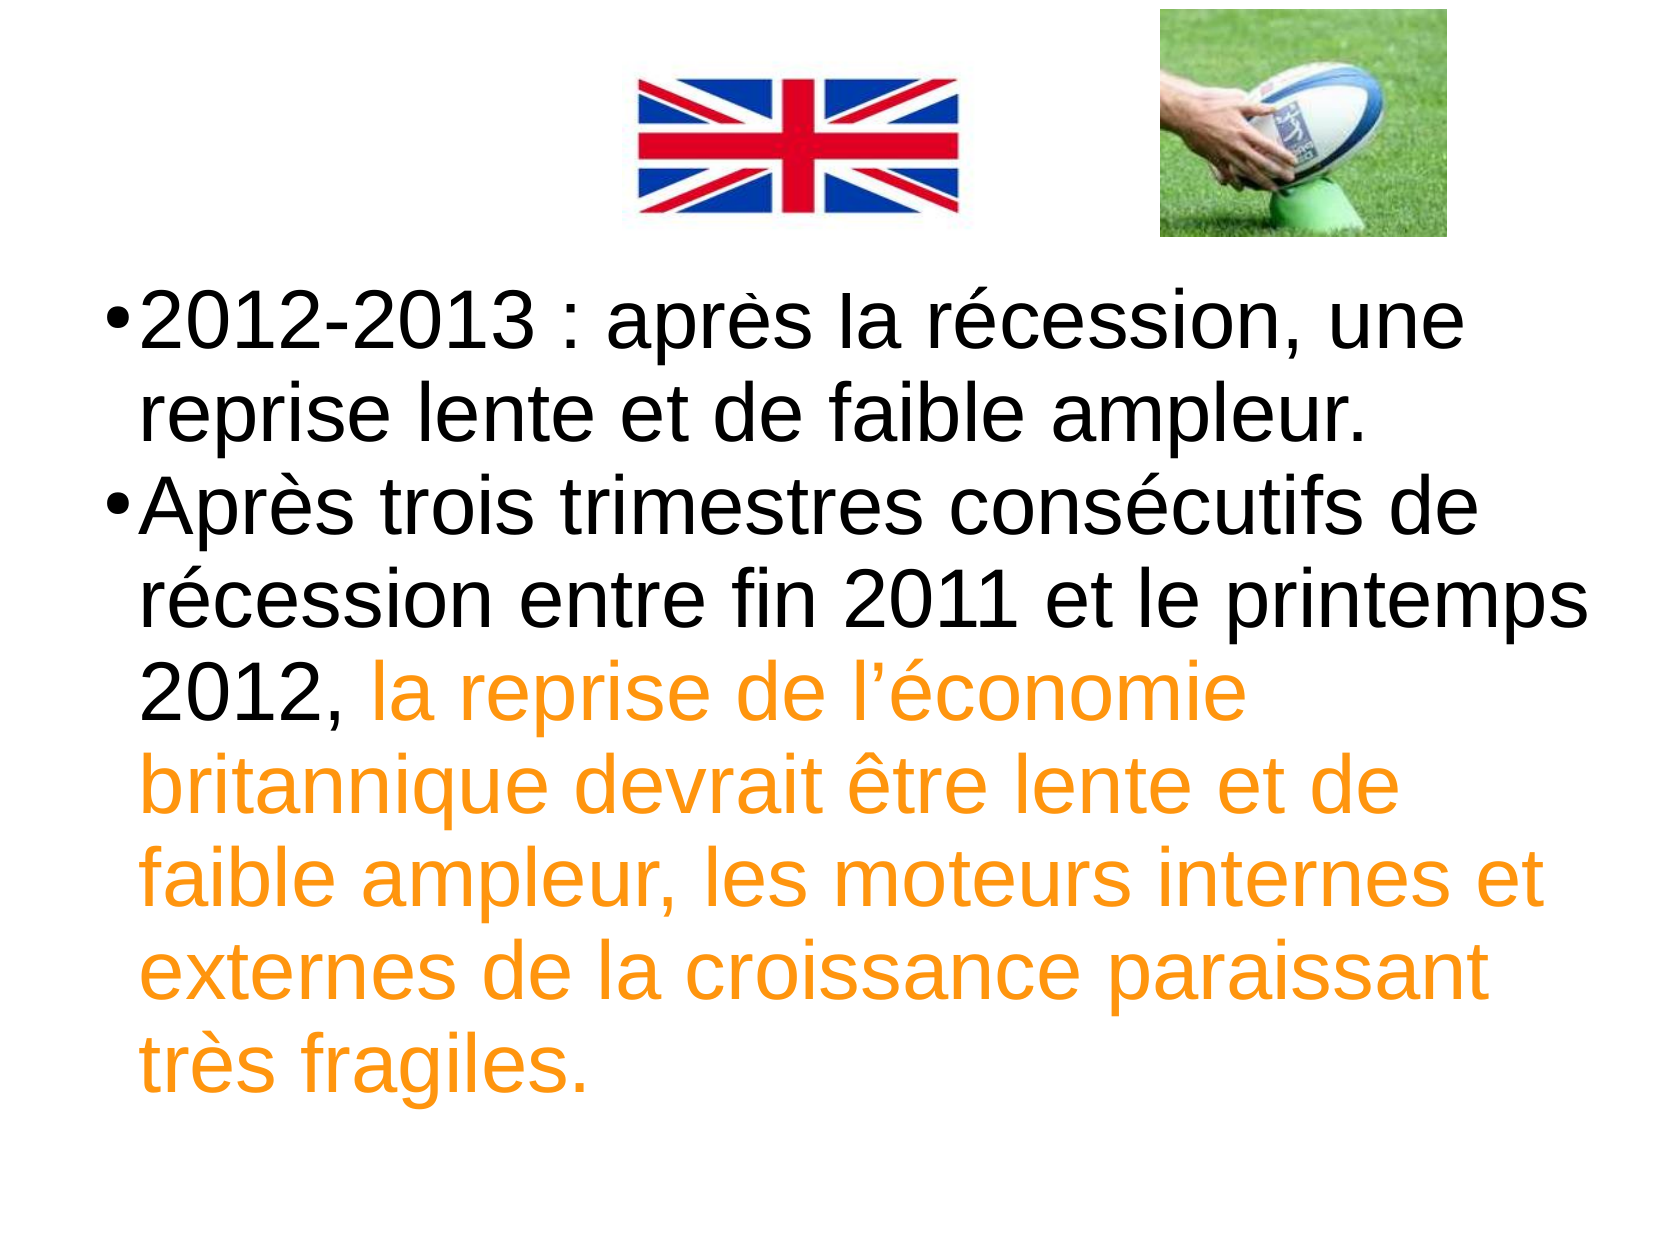

2012-2013 : après la récession, une reprise lente et de faible ampleur.
Après trois trimestres consécutifs de récession entre fin 2011 et le printemps 2012, la reprise de l’économie britannique devrait être lente et de faible ampleur, les moteurs internes et externes de la croissance paraissant très fragiles.